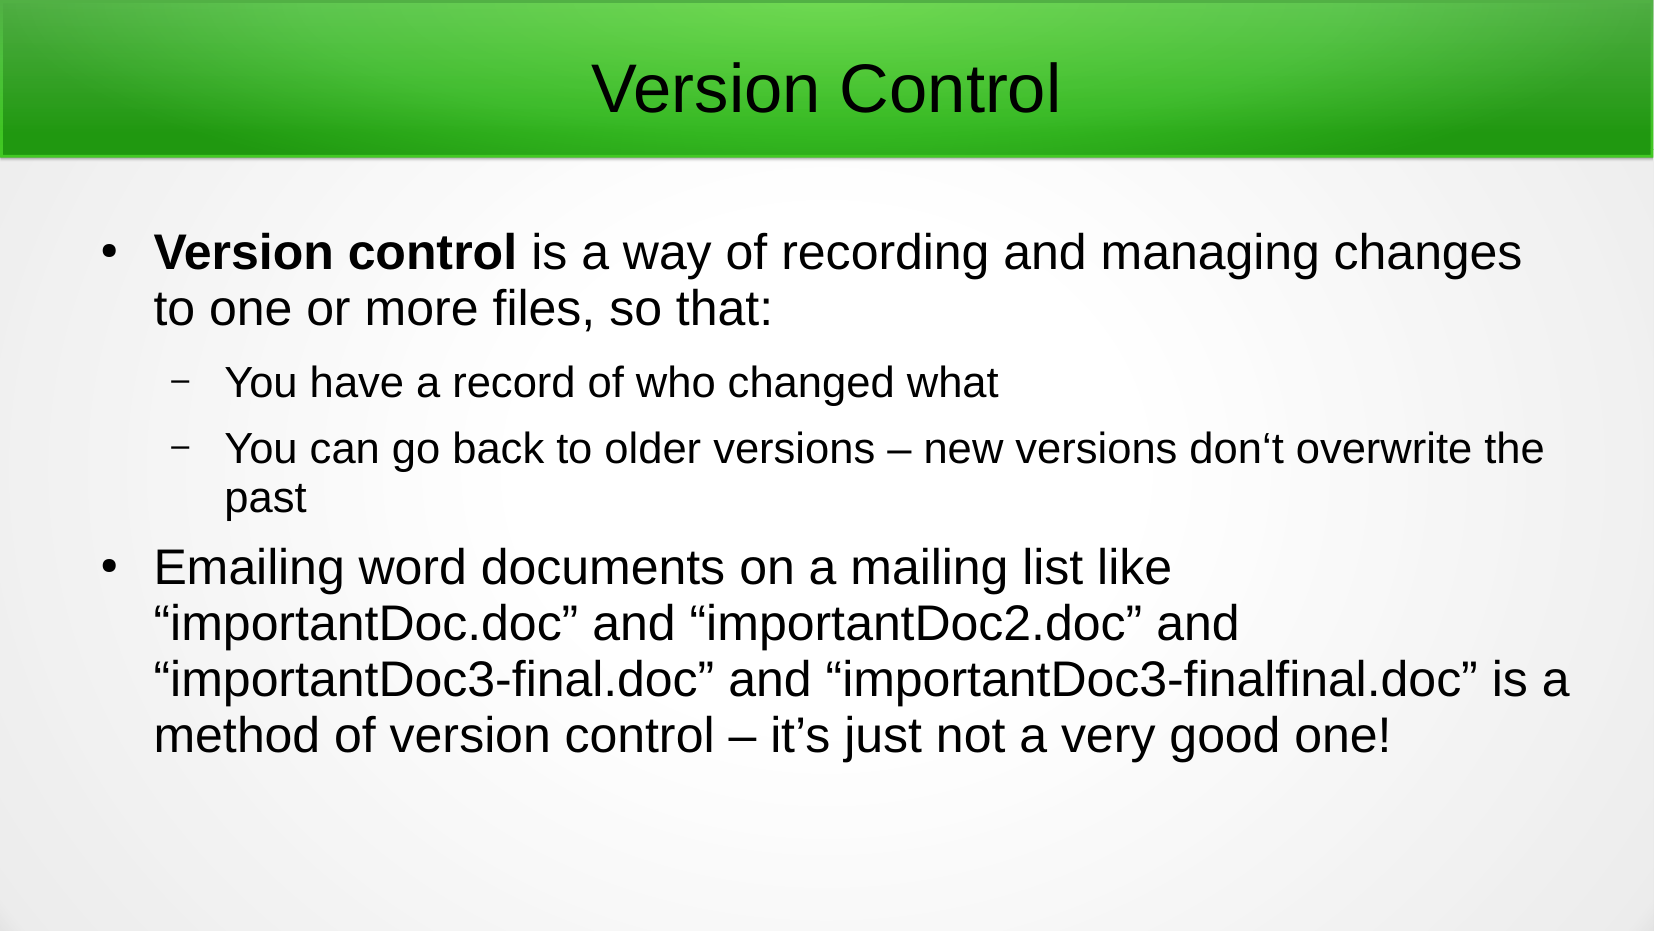

# Version Control
Version control is a way of recording and managing changes to one or more files, so that:
You have a record of who changed what
You can go back to older versions – new versions don‘t overwrite the past
Emailing word documents on a mailing list like “importantDoc.doc” and “importantDoc2.doc” and “importantDoc3-final.doc” and “importantDoc3-finalfinal.doc” is a method of version control – it’s just not a very good one!